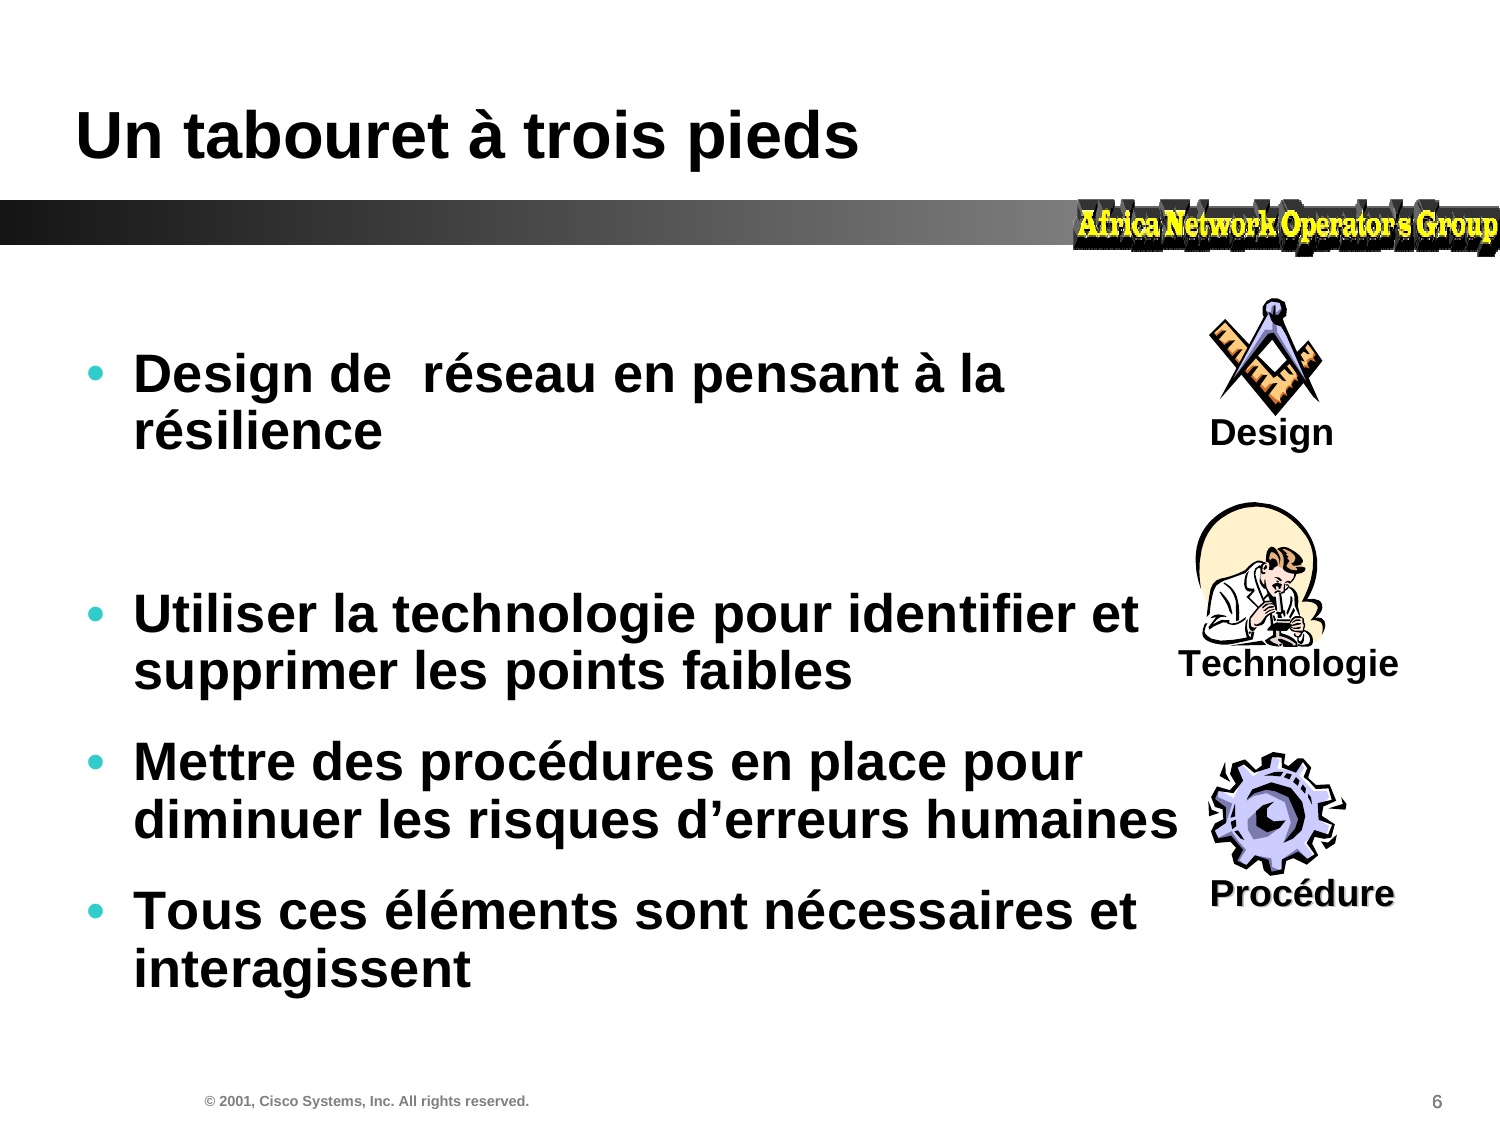

Un tabouret à trois pieds
Design
Technologie
Procédure
# Design de réseau en pensant à la résilience
Utiliser la technologie pour identifier et supprimer les points faibles
Mettre des procédures en place pour diminuer les risques d’erreurs humaines
Tous ces éléments sont nécessaires et interagissent